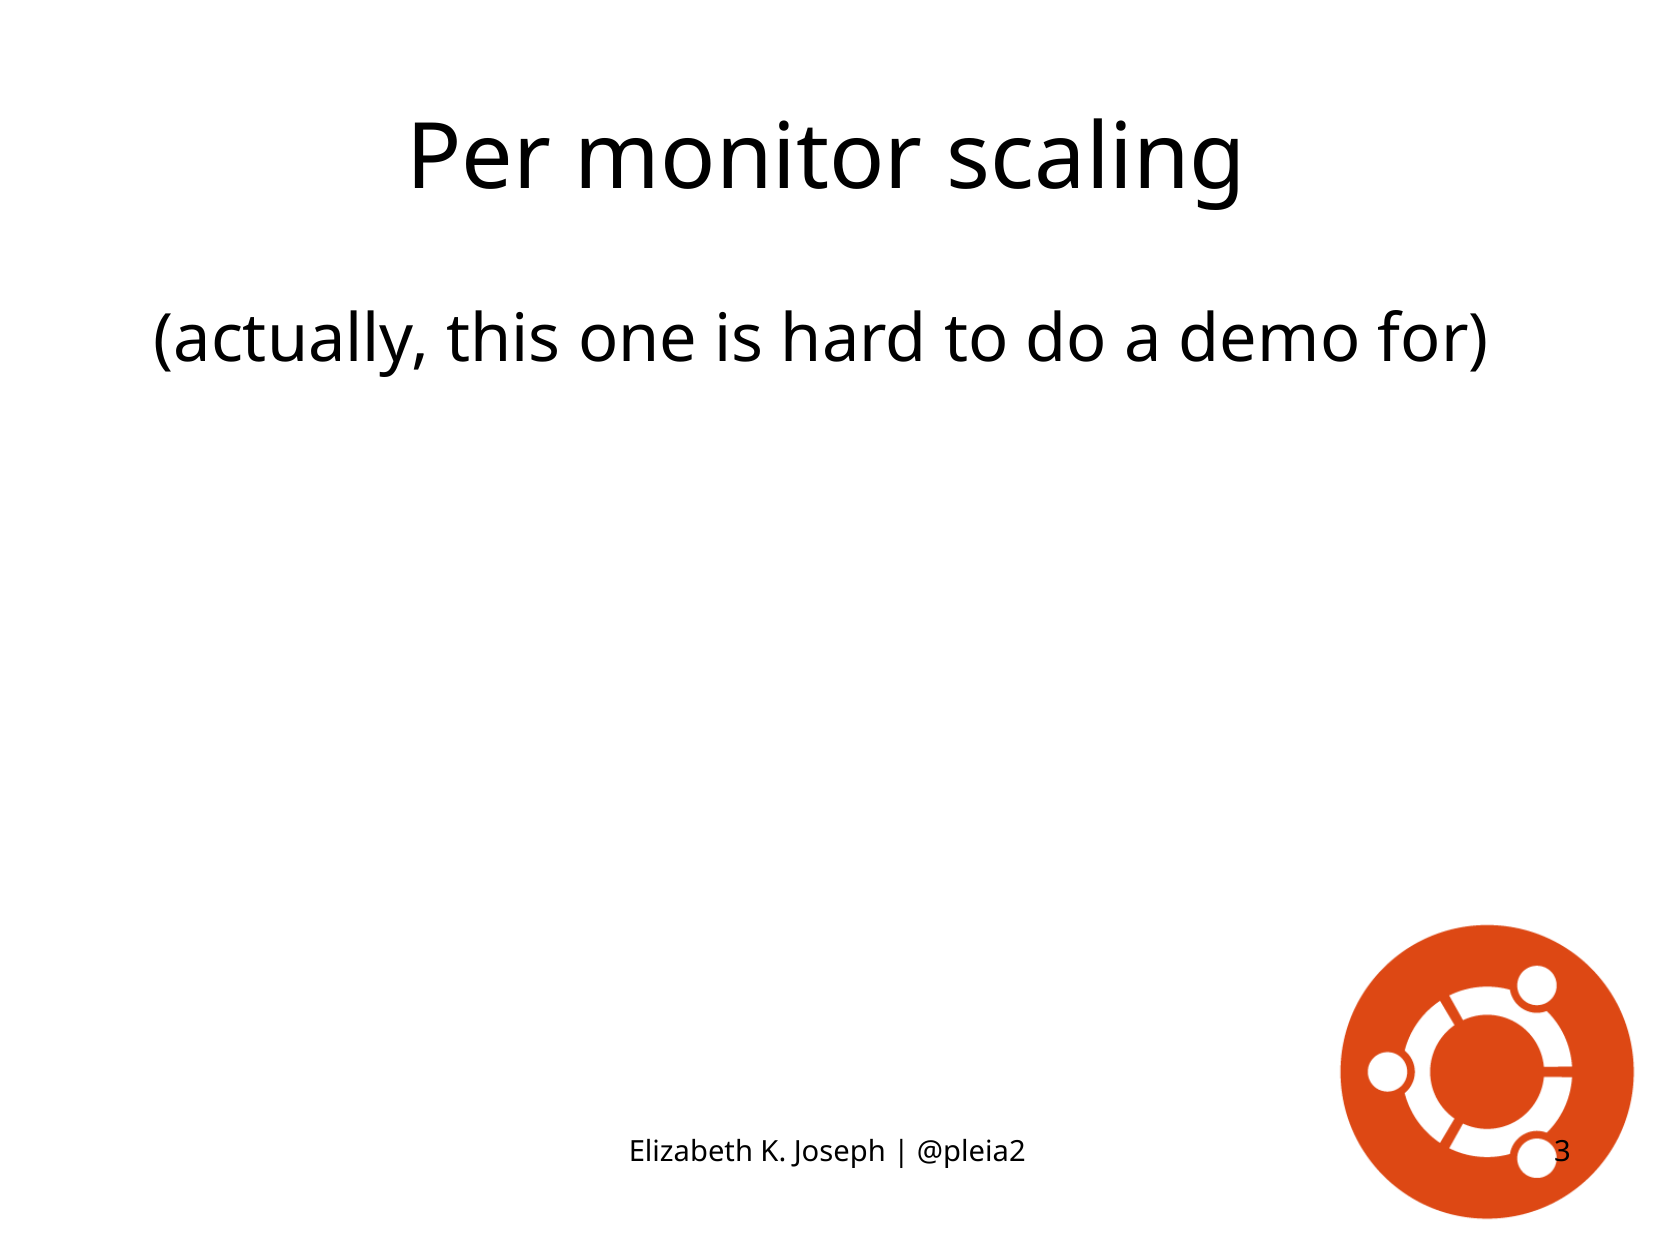

# Per monitor scaling
(actually, this one is hard to do a demo for)
Elizabeth K. Joseph | @pleia2
3